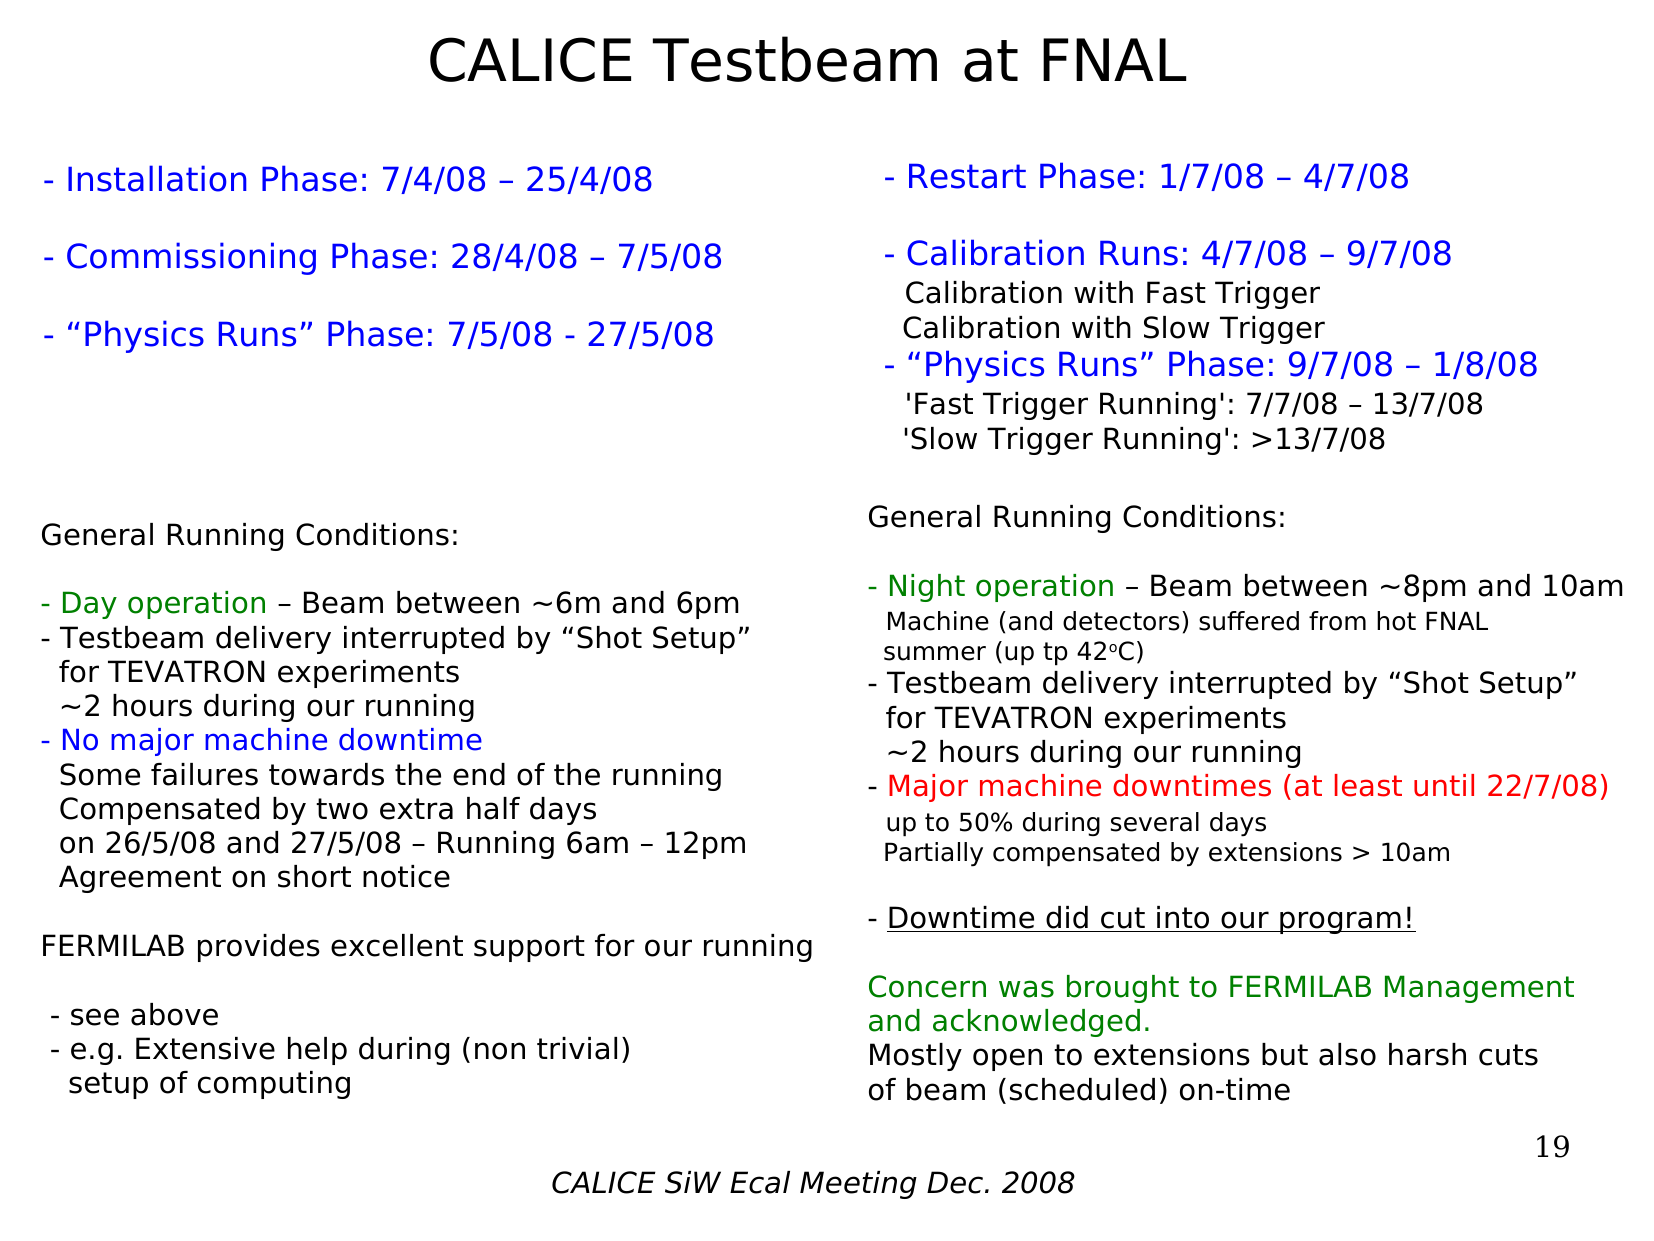

CALICE Testbeam at FNAL
- Restart Phase: 1/7/08 – 4/7/08
- Calibration Runs: 4/7/08 – 9/7/08
 Calibration with Fast Trigger
 Calibration with Slow Trigger
- “Physics Runs” Phase: 9/7/08 – 1/8/08
 'Fast Trigger Running': 7/7/08 – 13/7/08
 'Slow Trigger Running': >13/7/08
- Installation Phase: 7/4/08 – 25/4/08
- Commissioning Phase: 28/4/08 – 7/5/08
- “Physics Runs” Phase: 7/5/08 - 27/5/08
General Running Conditions:
- Night operation – Beam between ~8pm and 10am
 Machine (and detectors) suffered from hot FNAL
 summer (up tp 42oC)
- Testbeam delivery interrupted by “Shot Setup”
 for TEVATRON experiments
 ~2 hours during our running
- Major machine downtimes (at least until 22/7/08)
 up to 50% during several days
 Partially compensated by extensions > 10am
- Downtime did cut into our program!
Concern was brought to FERMILAB Management
and acknowledged.
Mostly open to extensions but also harsh cuts
of beam (scheduled) on-time
General Running Conditions:
- Day operation – Beam between ~6m and 6pm
- Testbeam delivery interrupted by “Shot Setup”
 for TEVATRON experiments
 ~2 hours during our running
- No major machine downtime
 Some failures towards the end of the running
 Compensated by two extra half days
 on 26/5/08 and 27/5/08 – Running 6am – 12pm
 Agreement on short notice
FERMILAB provides excellent support for our running
 - see above
 - e.g. Extensive help during (non trivial)
 setup of computing
19